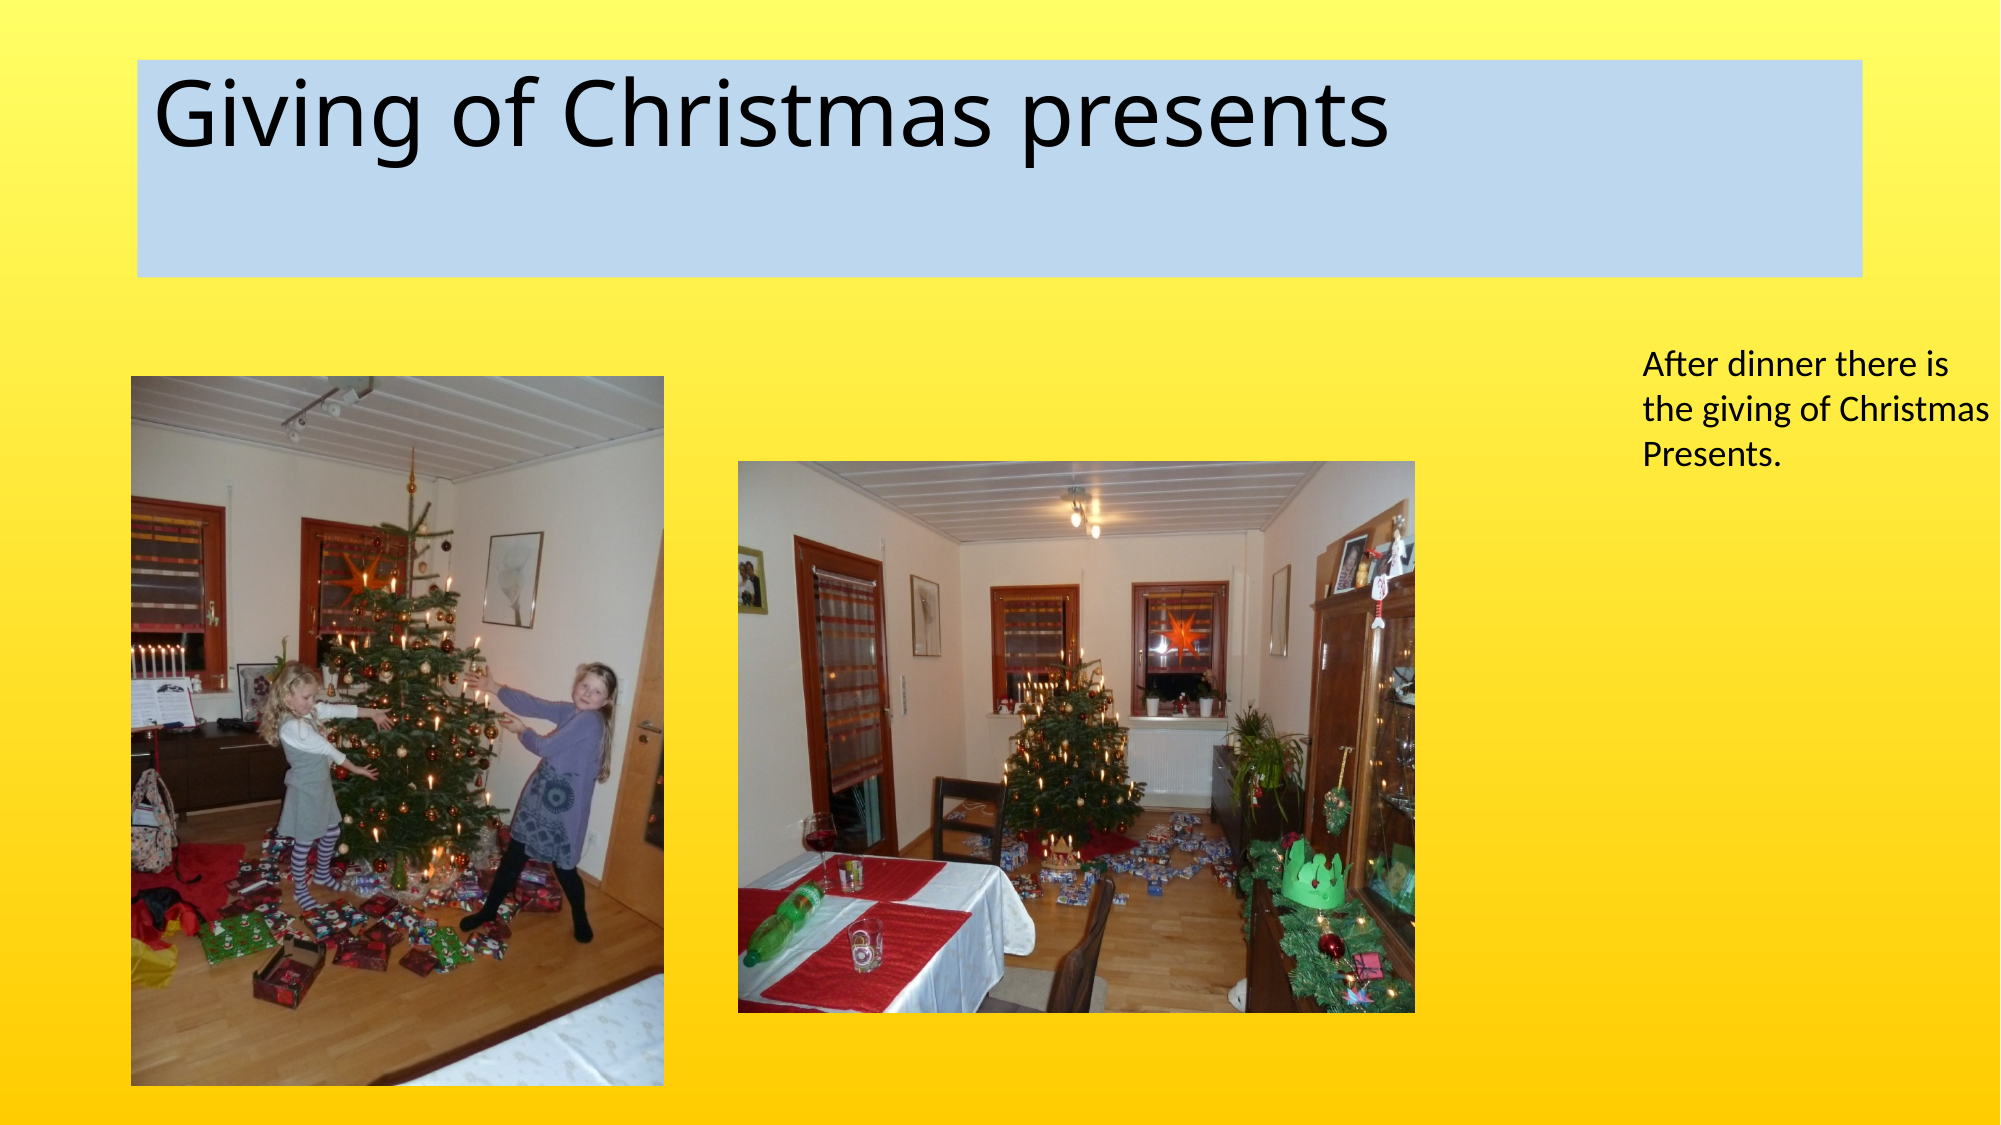

# Giving of Christmas presents
After dinner there is
the giving of Christmas
Presents.